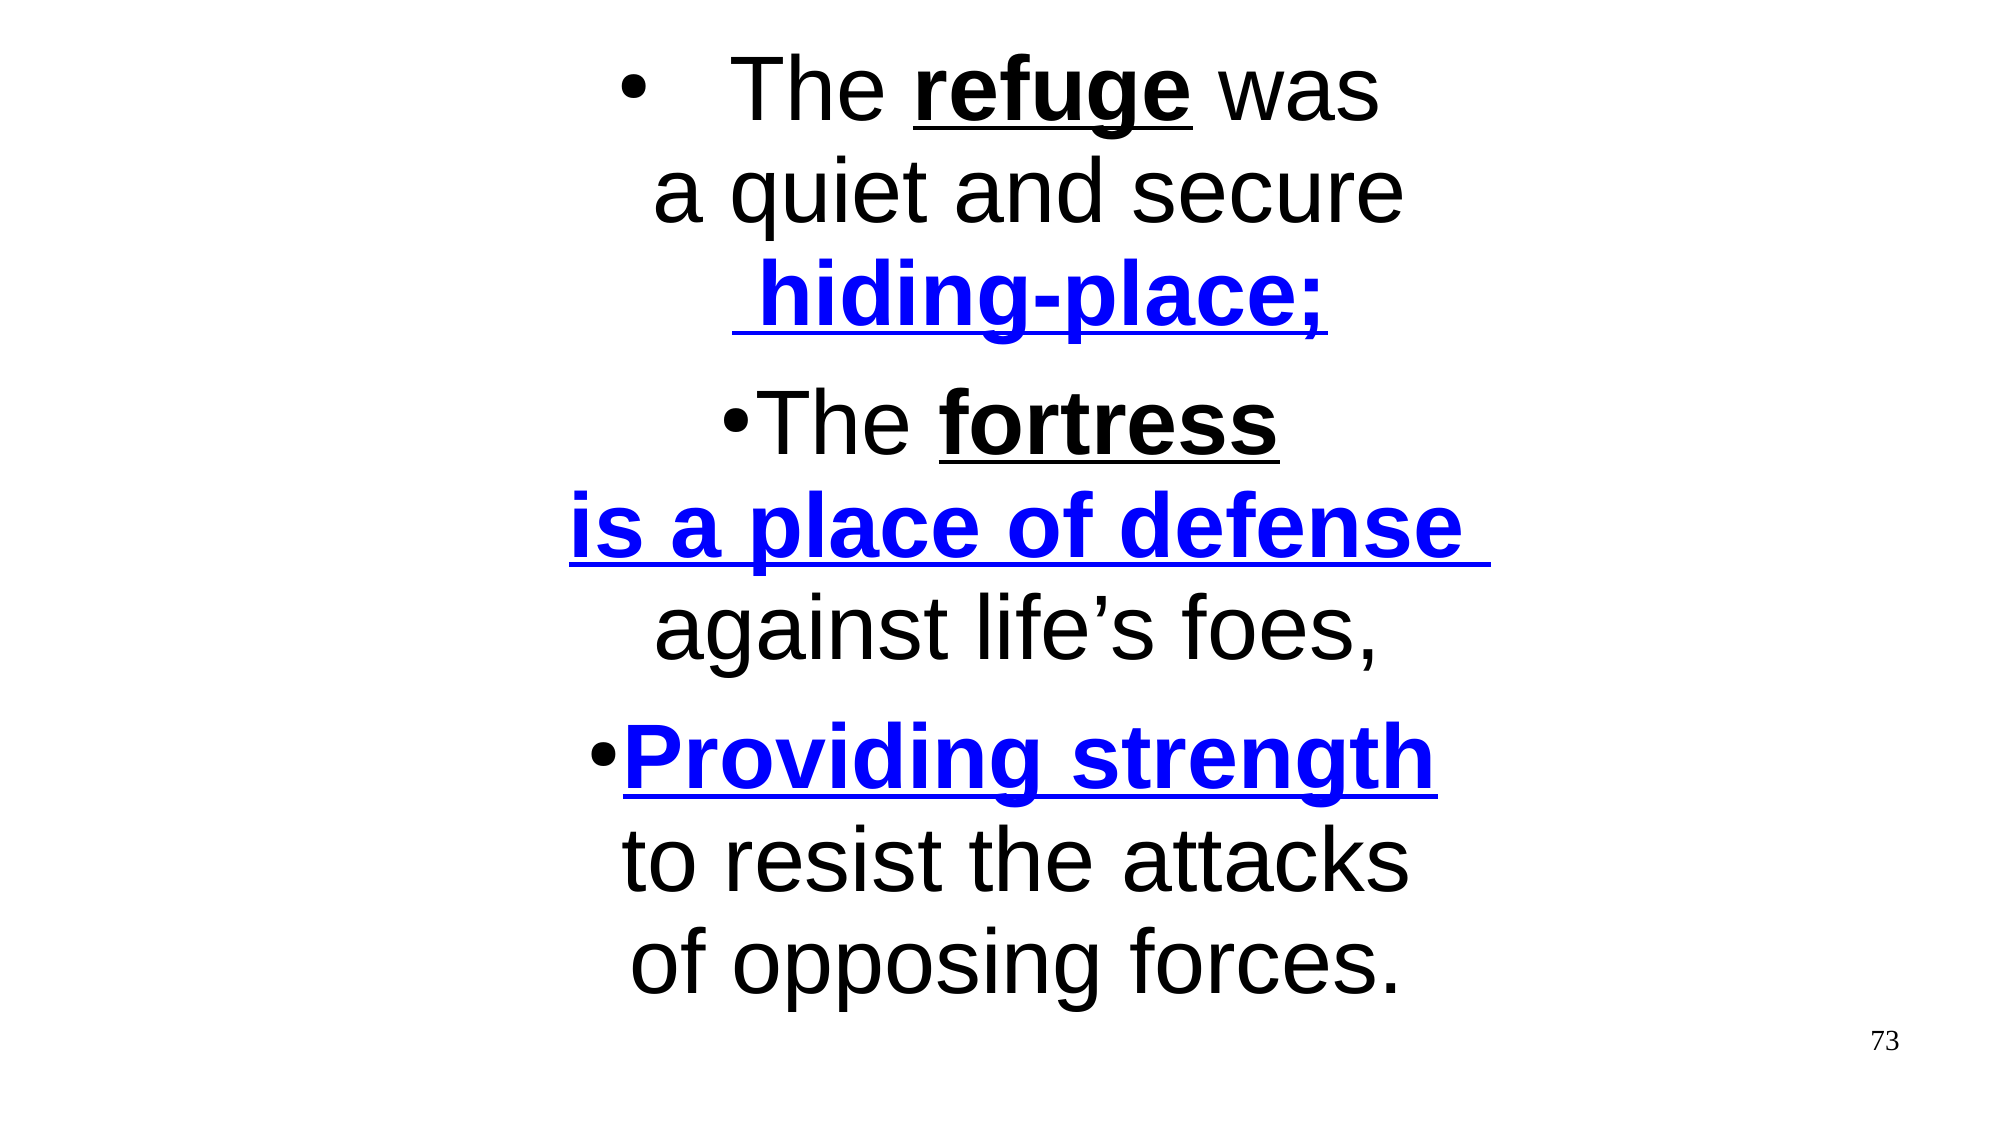

# The refuge was a quiet and secure hiding-place;
The fortress
is a place of defense
against life’s foes,
Providing strength
to resist the attacks
of opposing forces.
73